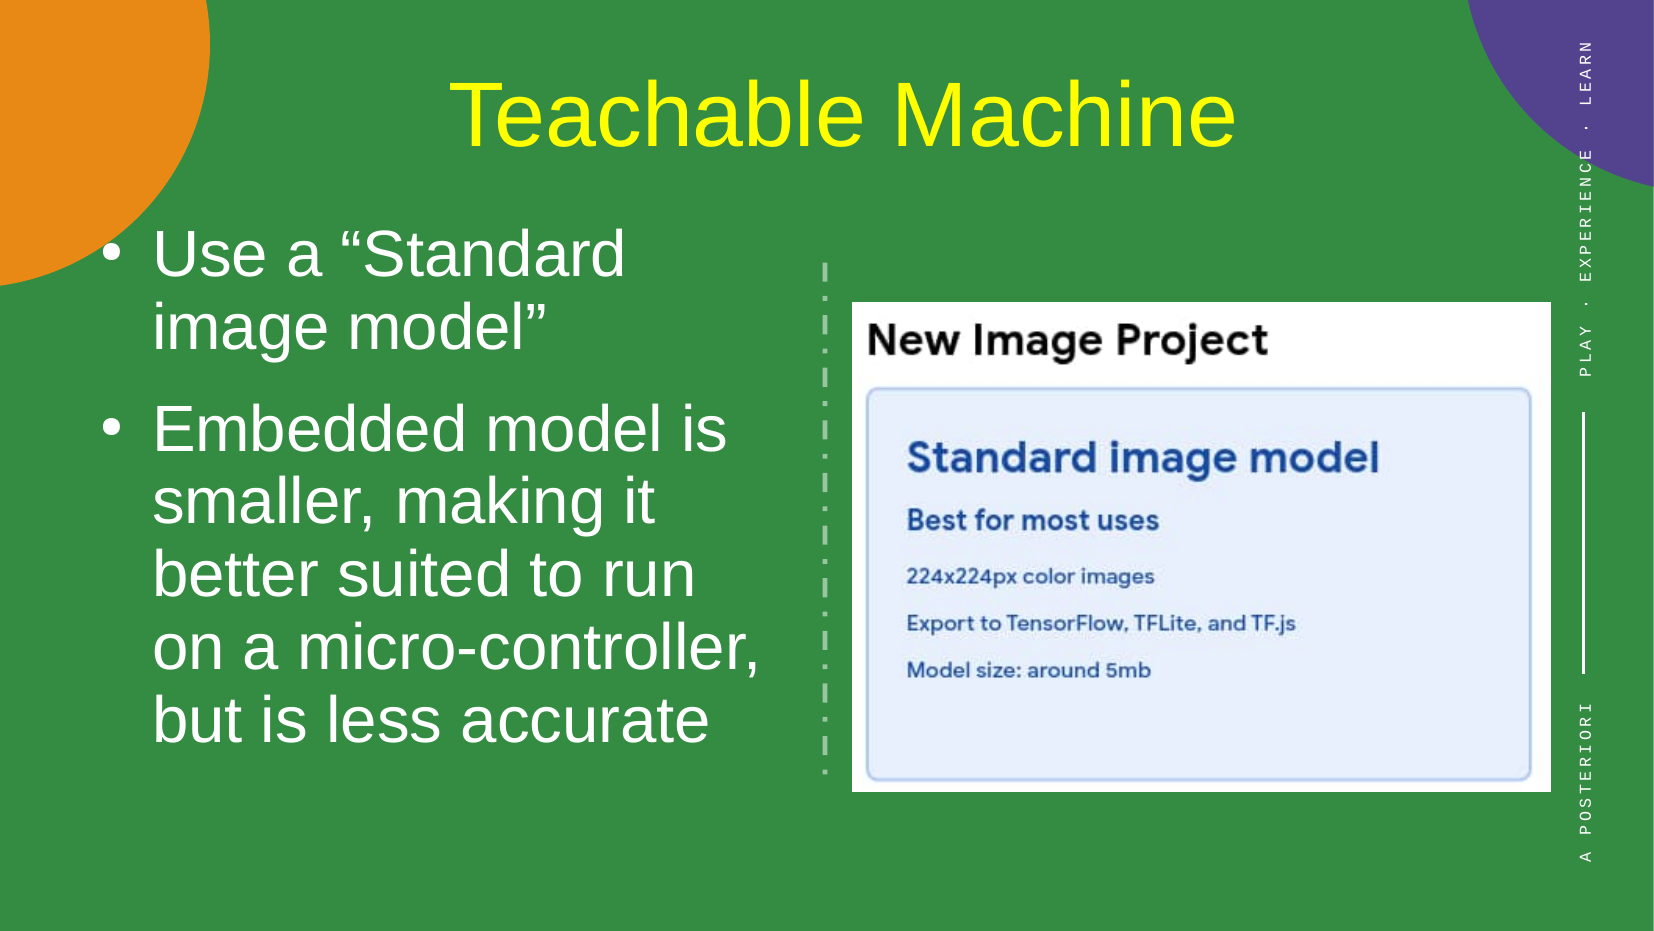

# Teachable Machine
Use a “Standard image model”
Embedded model is smaller, making it better suited to run on a micro-controller, but is less accurate